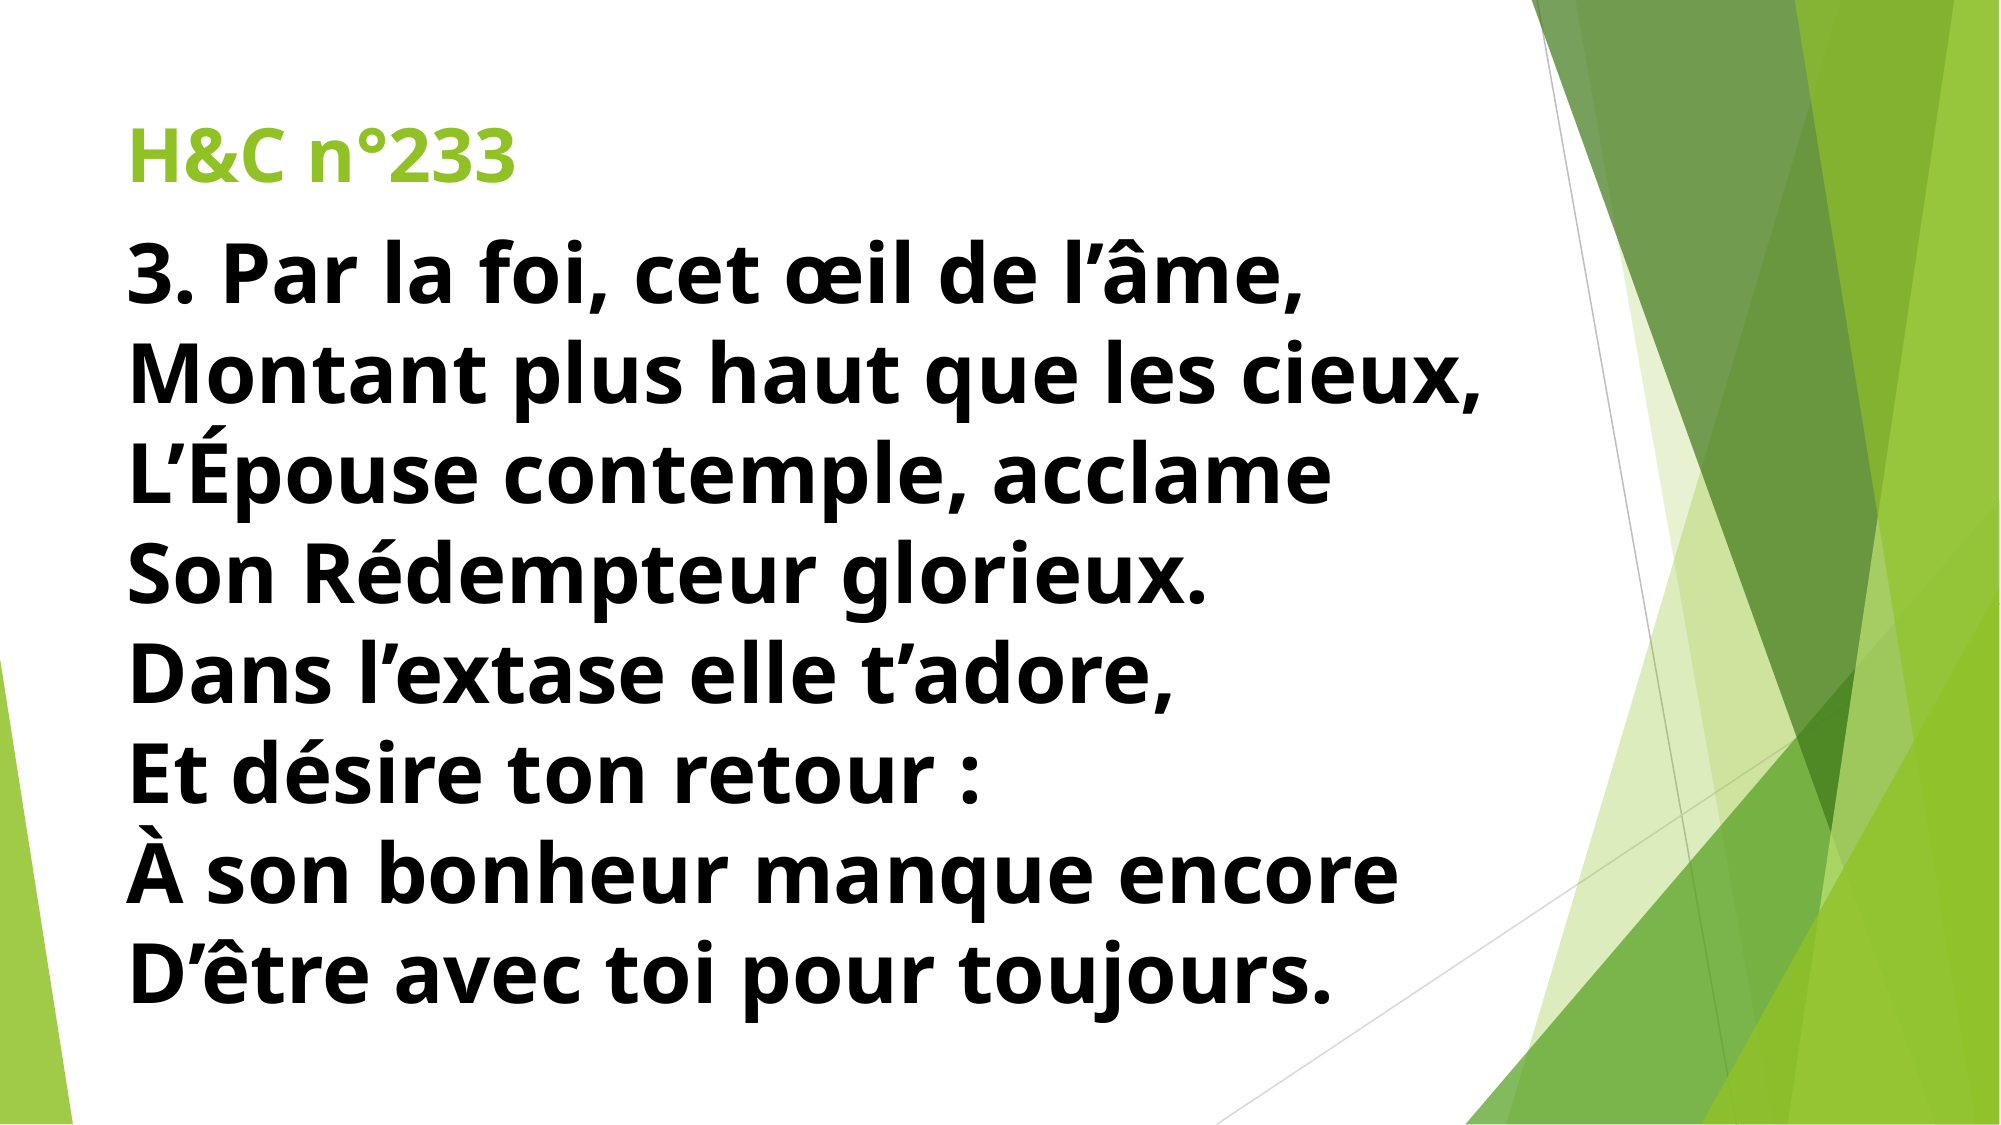

H&C n°233
3. Par la foi, cet œil de l’âme,
Montant plus haut que les cieux,
L’Épouse contemple, acclame
Son Rédempteur glorieux.
Dans l’extase elle t’adore,
Et désire ton retour :
À son bonheur manque encore
D’être avec toi pour toujours.